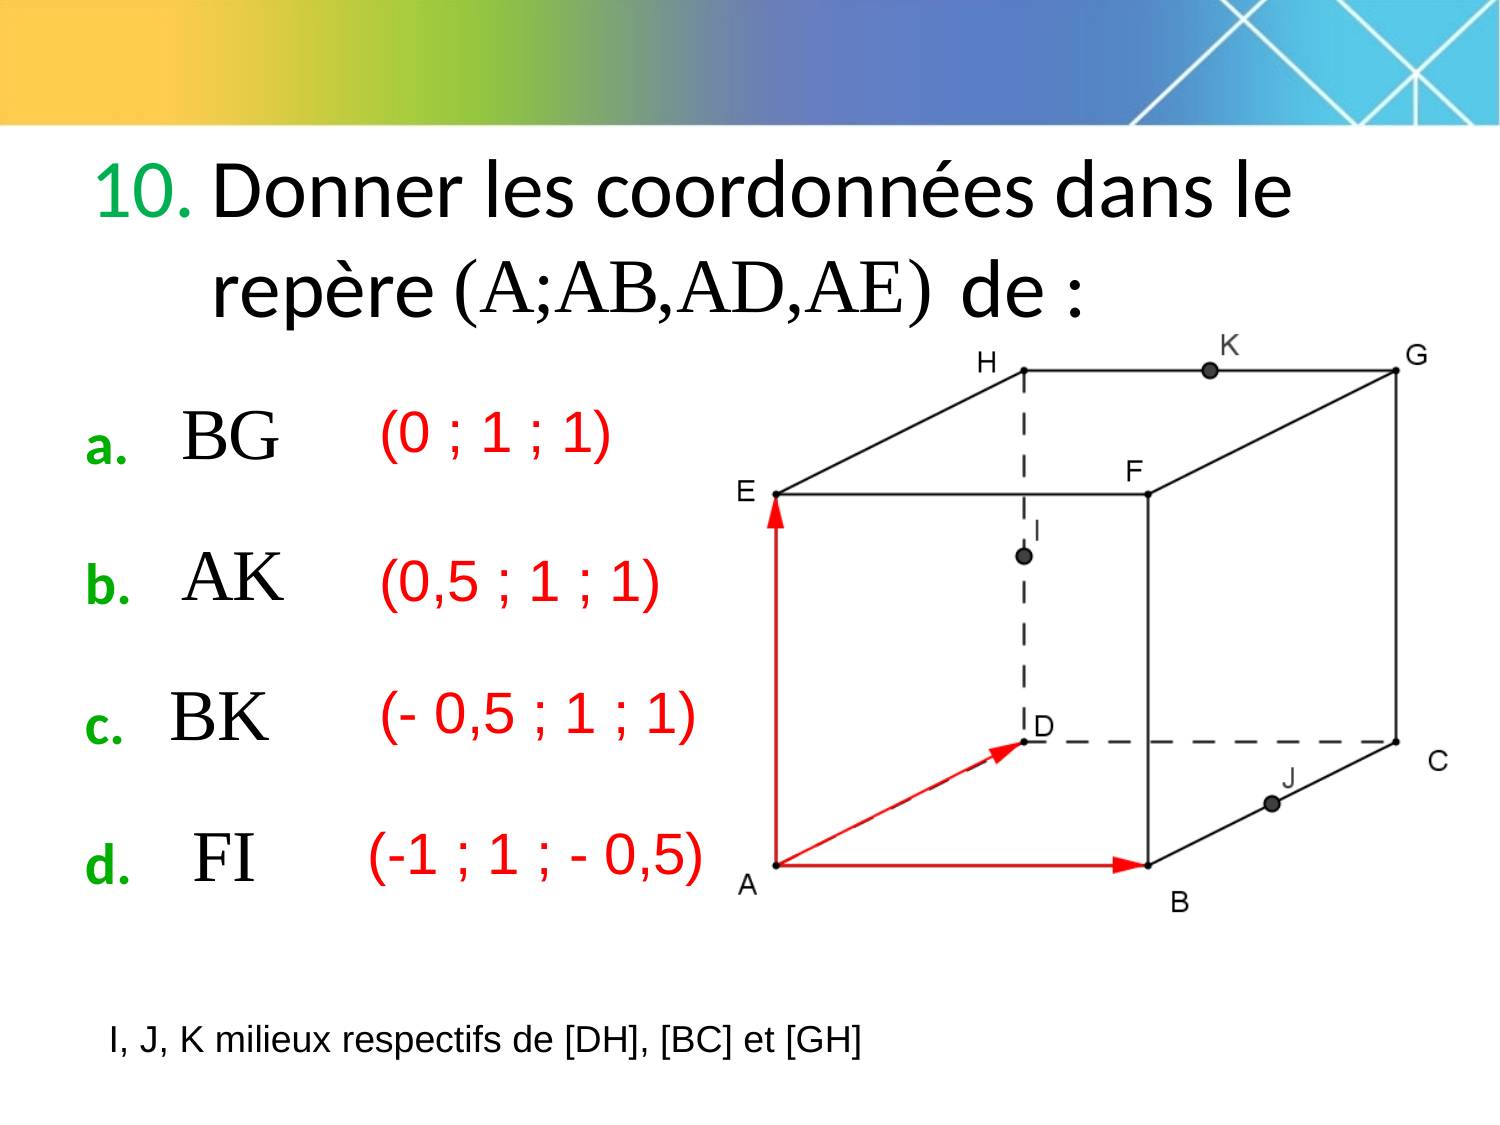

# Donner les coordonnées dans le repère de :
(0 ; 1 ; 1)
a.
b.
c.
d.
(0,5 ; 1 ; 1)
(- 0,5 ; 1 ; 1)
(-1 ; 1 ; - 0,5)
I, J, K milieux respectifs de [DH], [BC] et [GH]